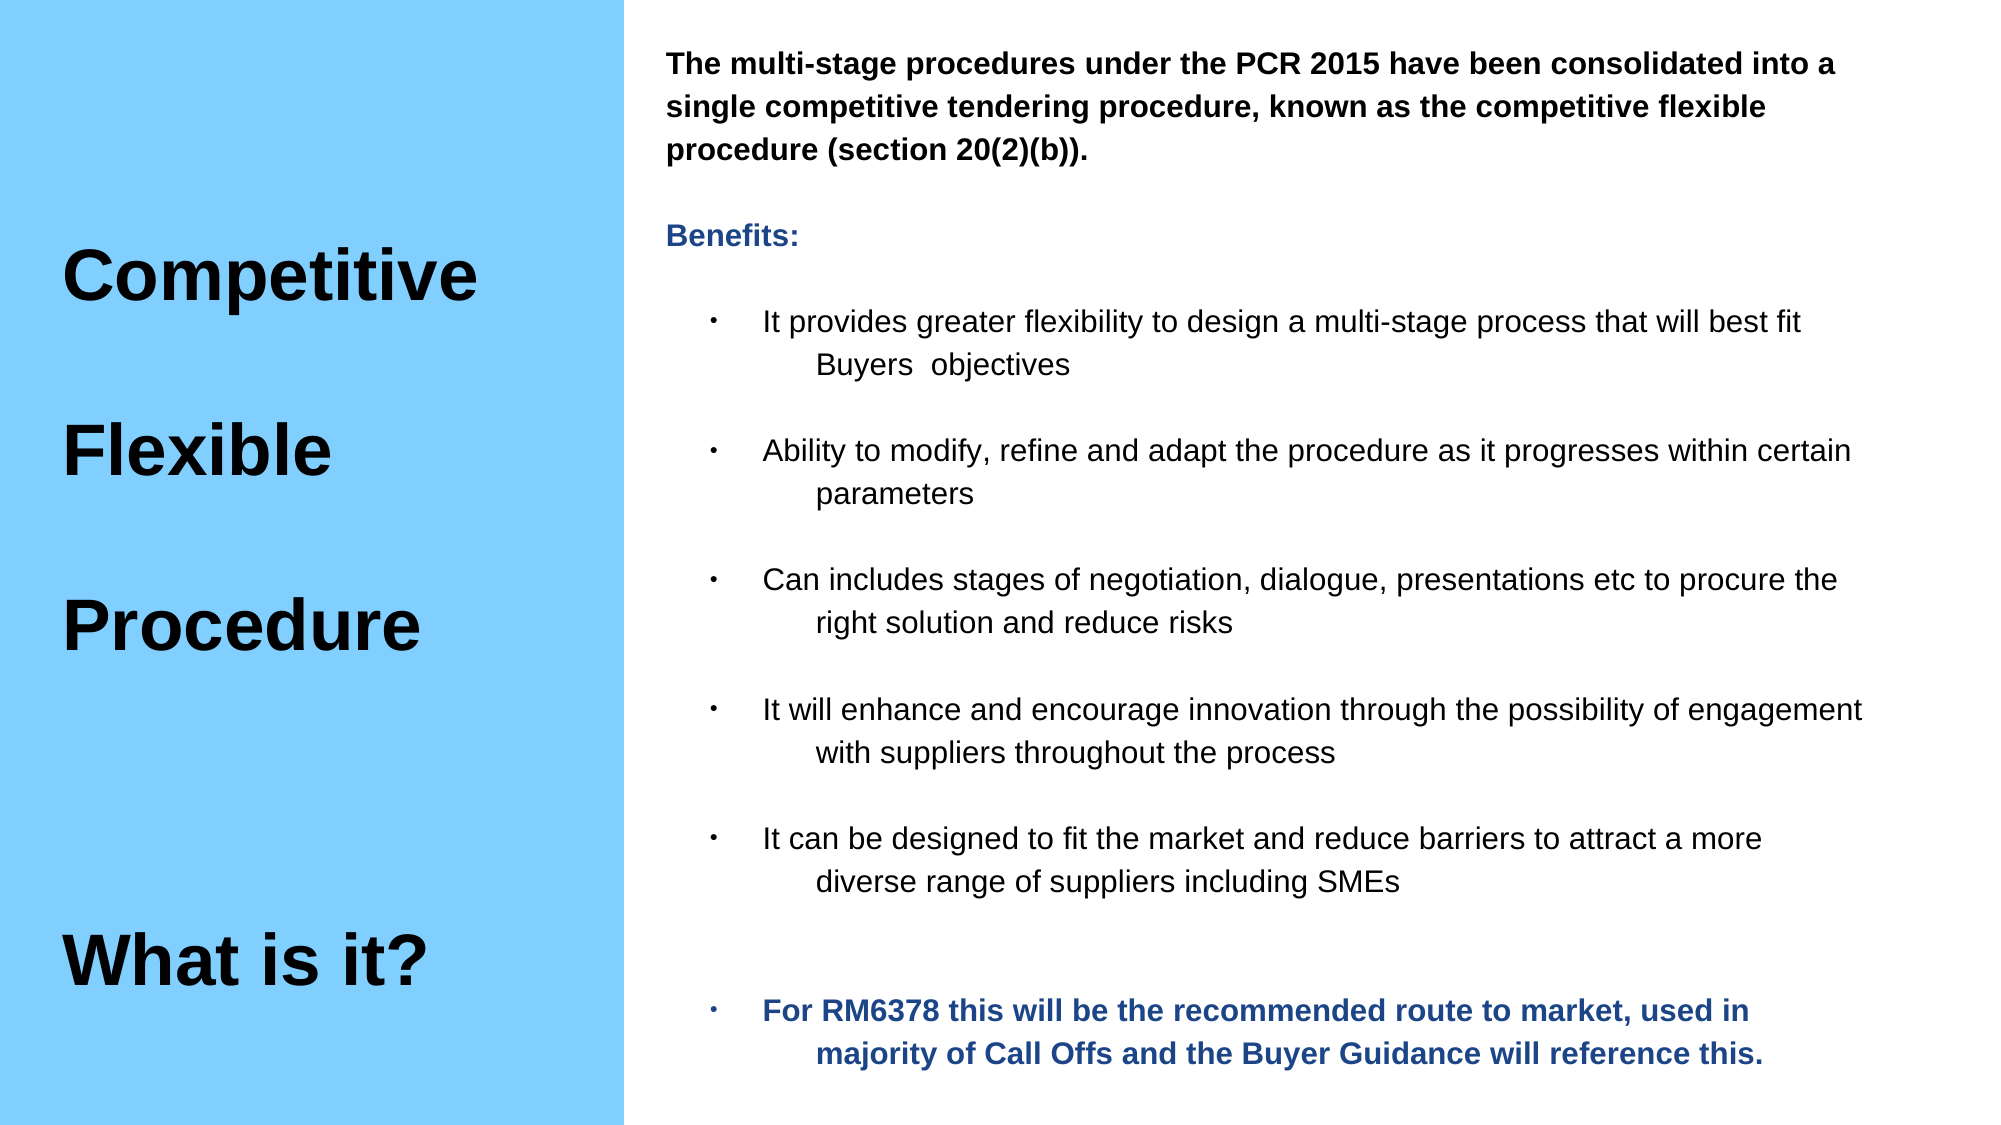

# The multi-stage procedures under the PCR 2015 have been consolidated into a single competitive tendering procedure, known as the competitive flexible procedure (section 20(2)(b)).
Benefits:
It provides greater flexibility to design a multi-stage process that will best fit Buyers objectives
Ability to modify, refine and adapt the procedure as it progresses within certain parameters
Can includes stages of negotiation, dialogue, presentations etc to procure the right solution and reduce risks
It will enhance and encourage innovation through the possibility of engagement with suppliers throughout the process
It can be designed to fit the market and reduce barriers to attract a more diverse range of suppliers including SMEs
For RM6378 this will be the recommended route to market, used in majority of Call Offs and the Buyer Guidance will reference this.
Competitive
Flexible
Procedure
What is it?